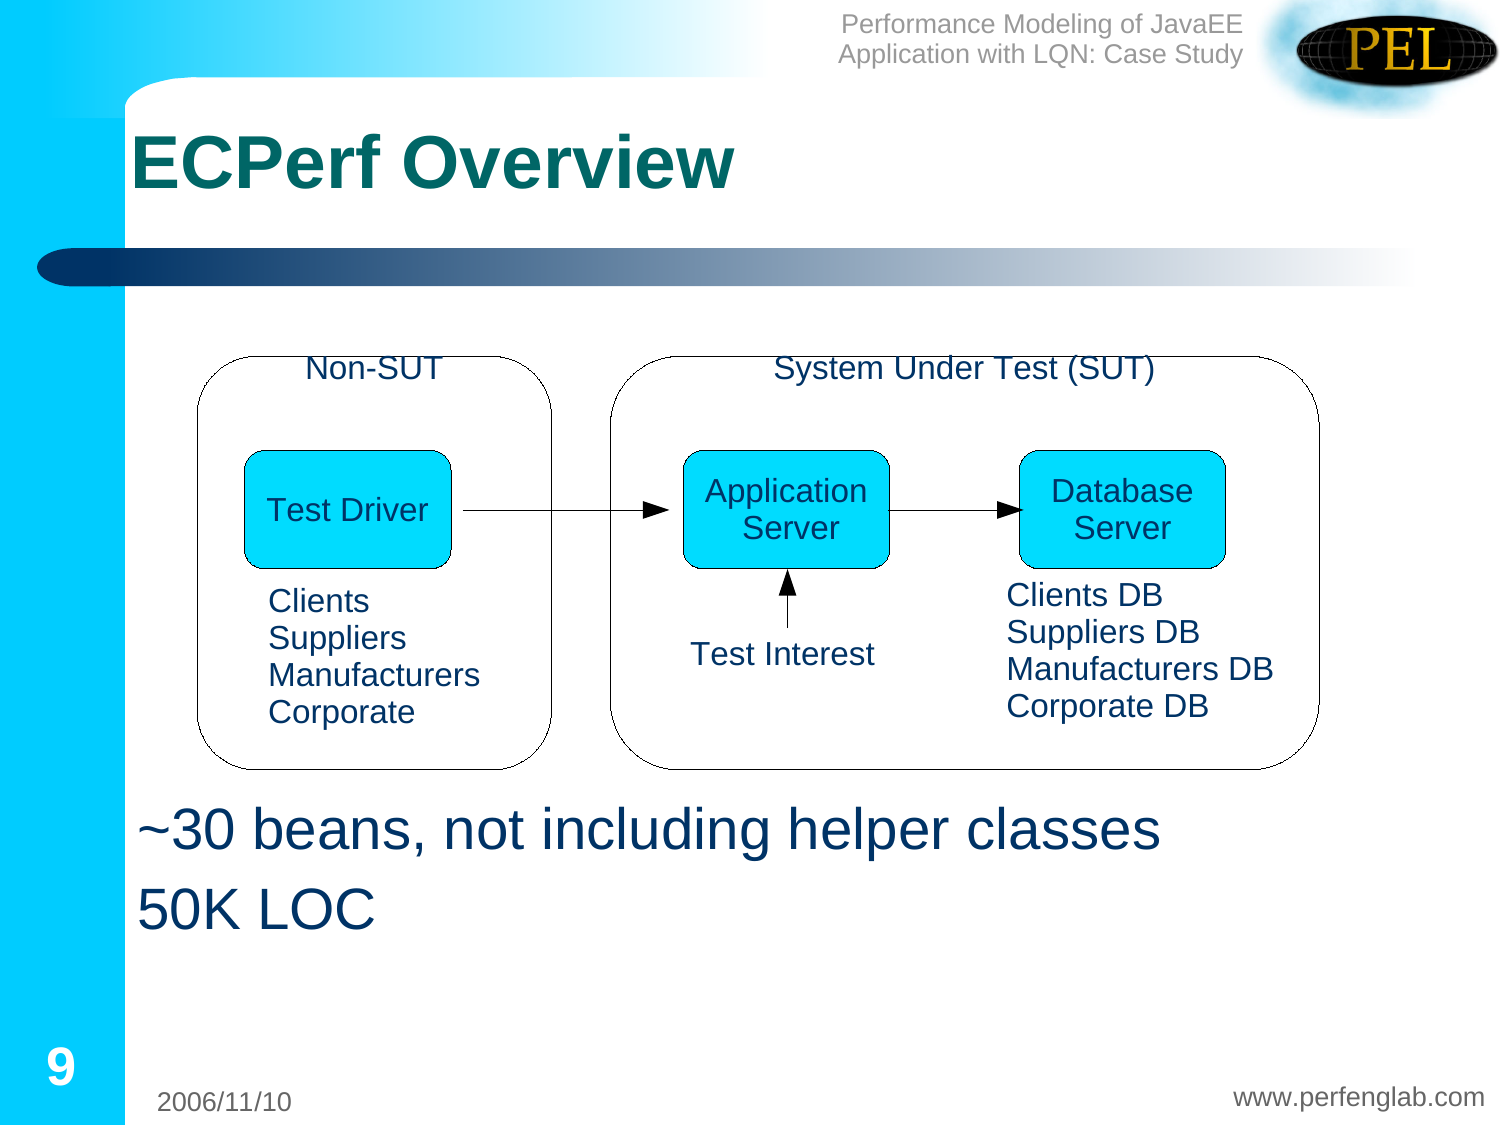

# ECPerf Overview
Non-SUT
System Under Test (SUT)
Test Driver
Application
 Server
Database
Server
Clients DB
Suppliers DB
Manufacturers DB
Corporate DB
Clients
Suppliers
Manufacturers
Corporate
Test Interest
~30 beans, not including helper classes
50K LOC
9